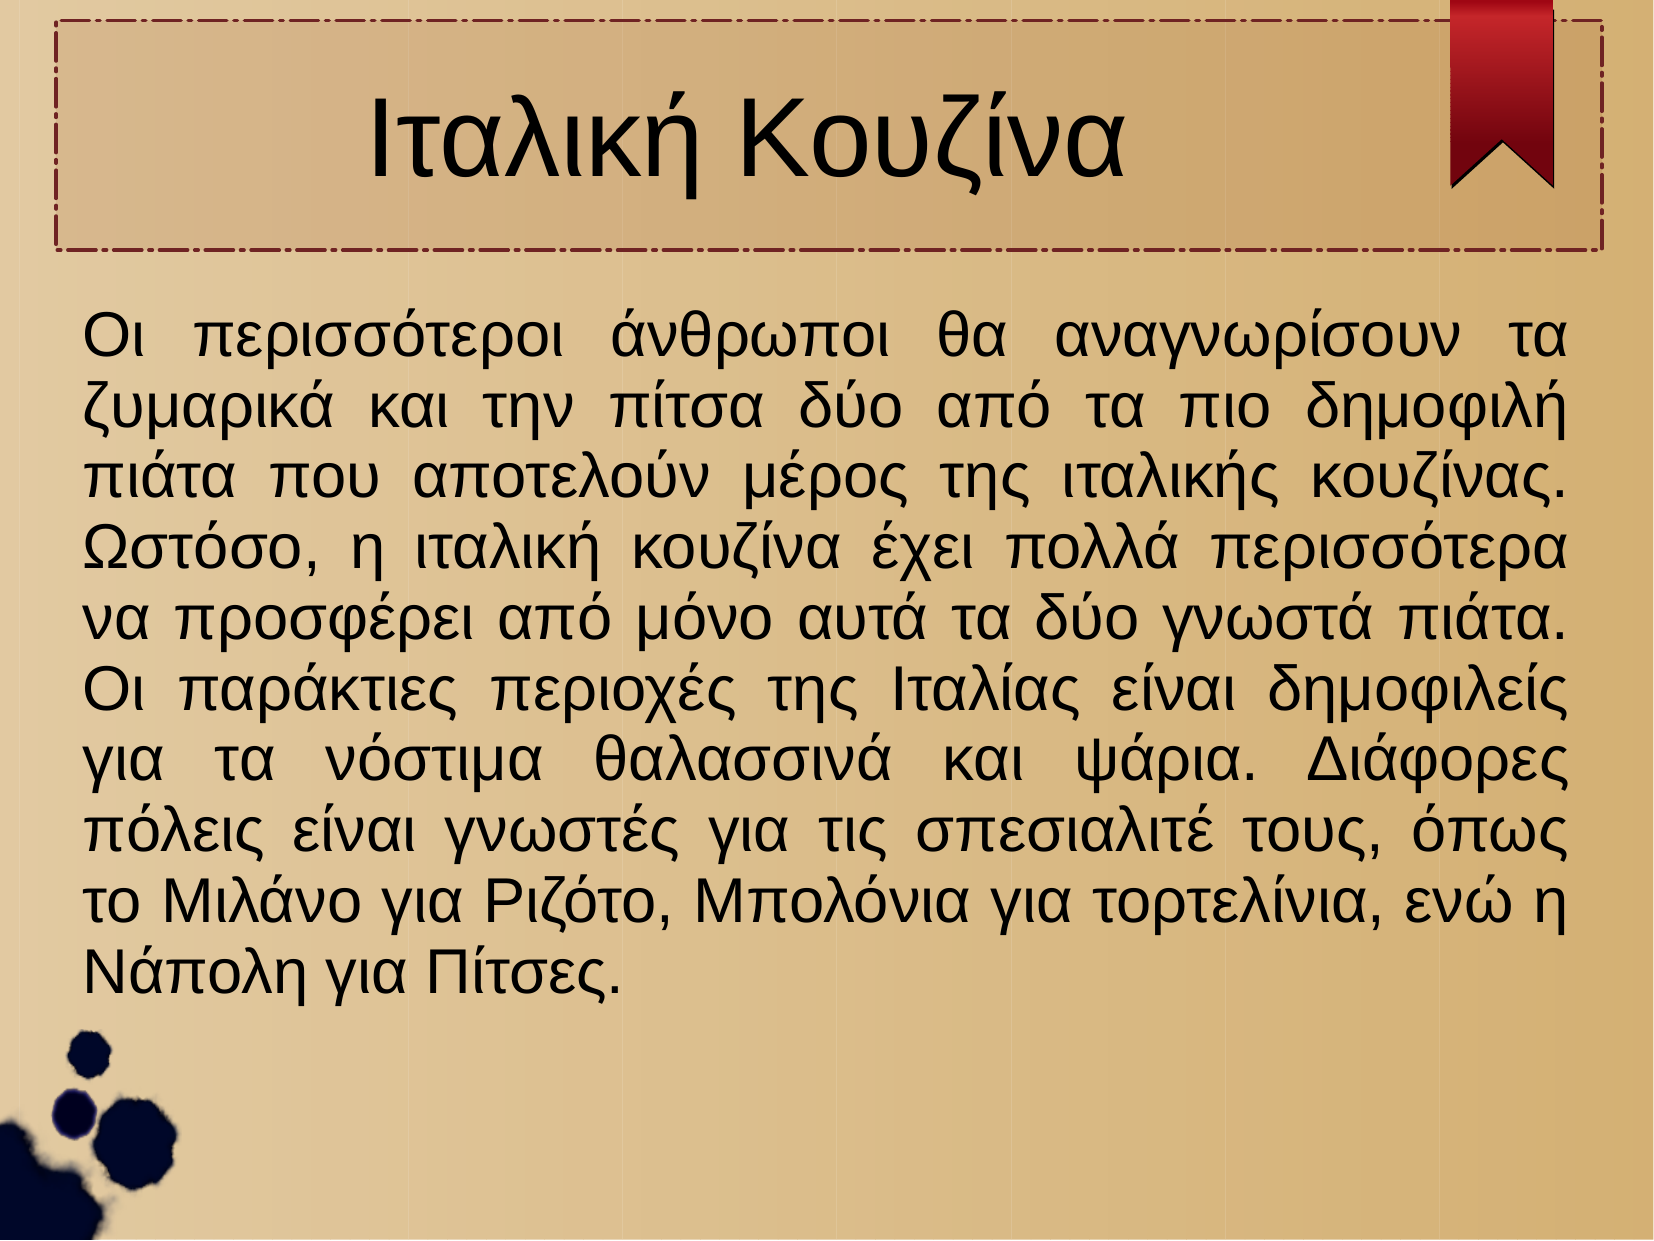

# Ιταλική Κουζίνα
Οι περισσότεροι άνθρωποι θα αναγνωρίσουν τα ζυμαρικά και την πίτσα δύο από τα πιο δημοφιλή πιάτα που αποτελούν μέρος της ιταλικής κουζίνας. Ωστόσο, η ιταλική κουζίνα έχει πολλά περισσότερα να προσφέρει από μόνο αυτά τα δύο γνωστά πιάτα. Οι παράκτιες περιοχές της Ιταλίας είναι δημοφιλείς για τα νόστιμα θαλασσινά και ψάρια. Διάφορες πόλεις είναι γνωστές για τις σπεσιαλιτέ τους, όπως το Μιλάνο για Ριζότο, Μπολόνια για τορτελίνια, ενώ η Νάπολη για Πίτσες.